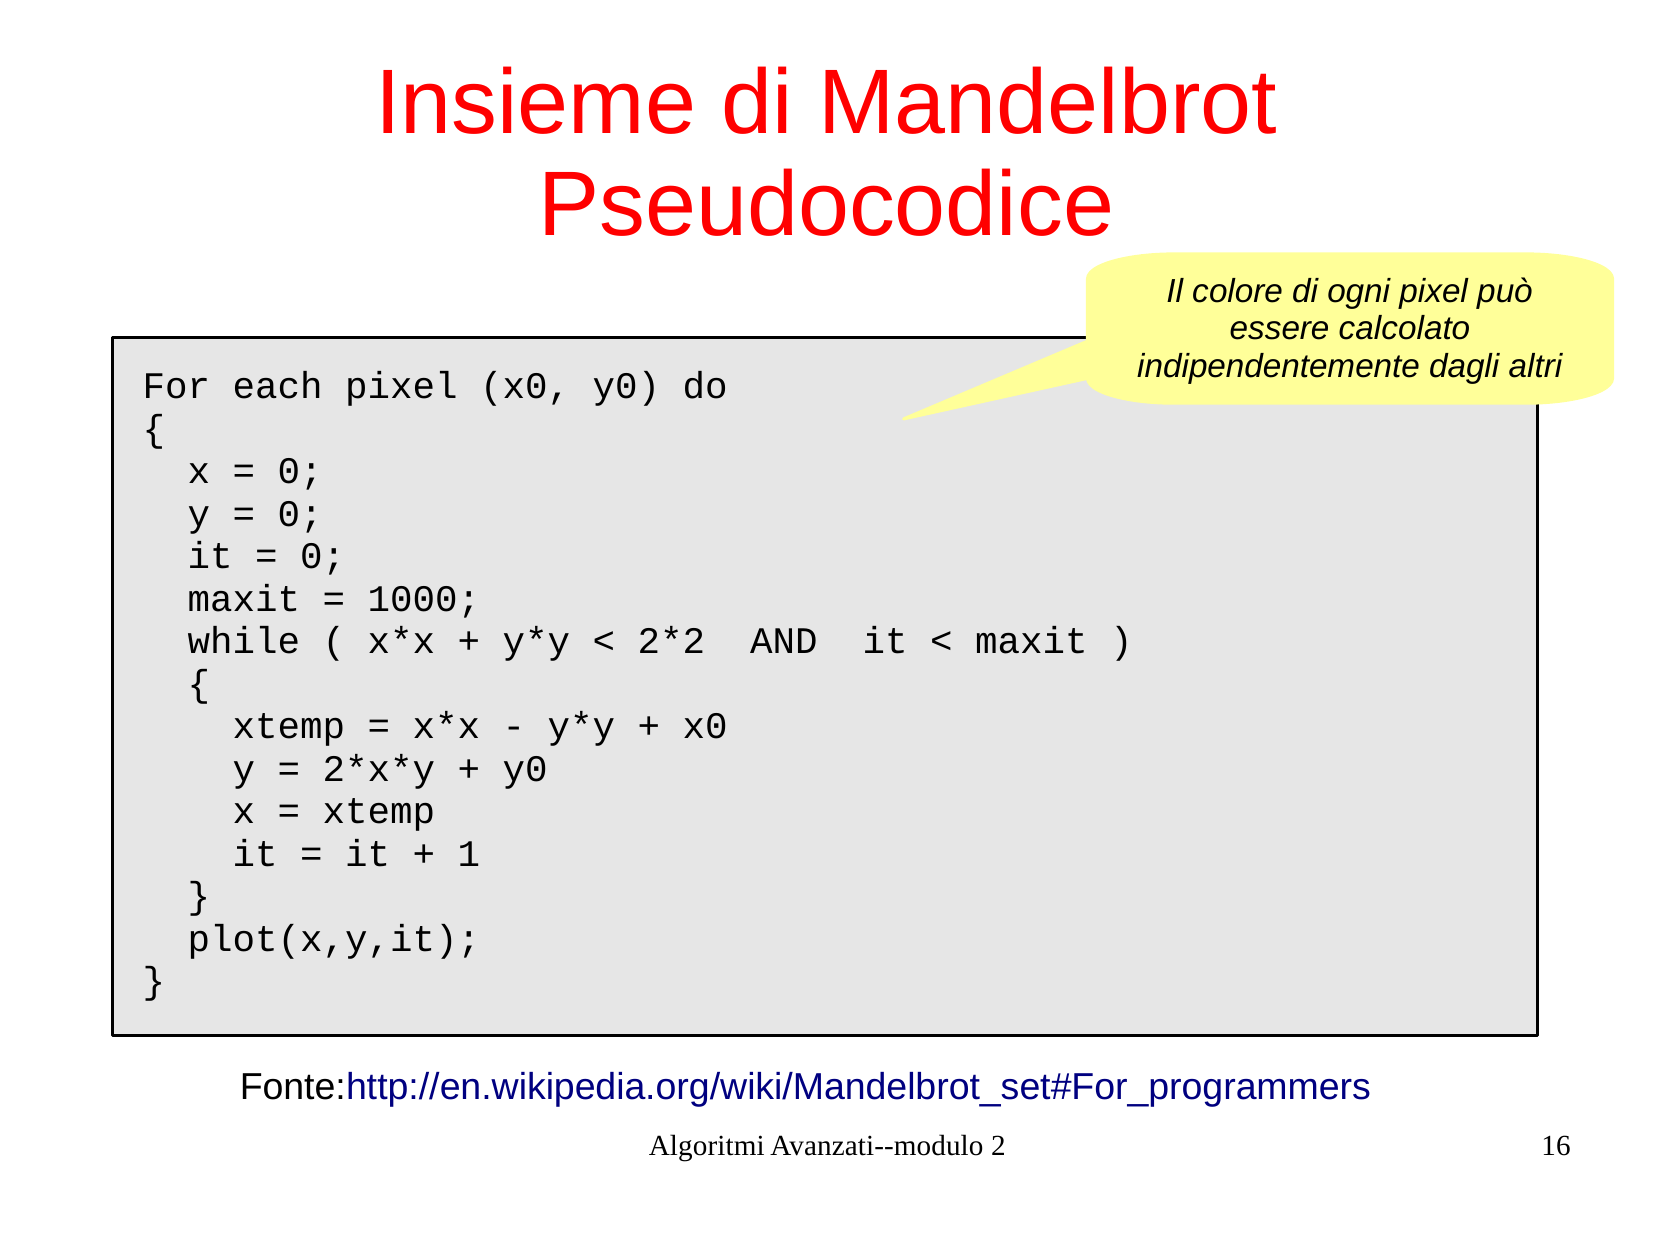

# Insieme di Mandelbrot Pseudocodice
Il colore di ogni pixel può essere calcolato indipendentemente dagli altri
For each pixel (x0, y0) do
{
 x = 0;
 y = 0;
 it = 0;
 maxit = 1000;
 while ( x*x + y*y < 2*2 AND it < maxit )
 {
 xtemp = x*x - y*y + x0
 y = 2*x*y + y0
 x = xtemp
 it = it + 1
 }
 plot(x,y,it);
}
Fonte:http://en.wikipedia.org/wiki/Mandelbrot_set#For_programmers
Algoritmi Avanzati--modulo 2
16